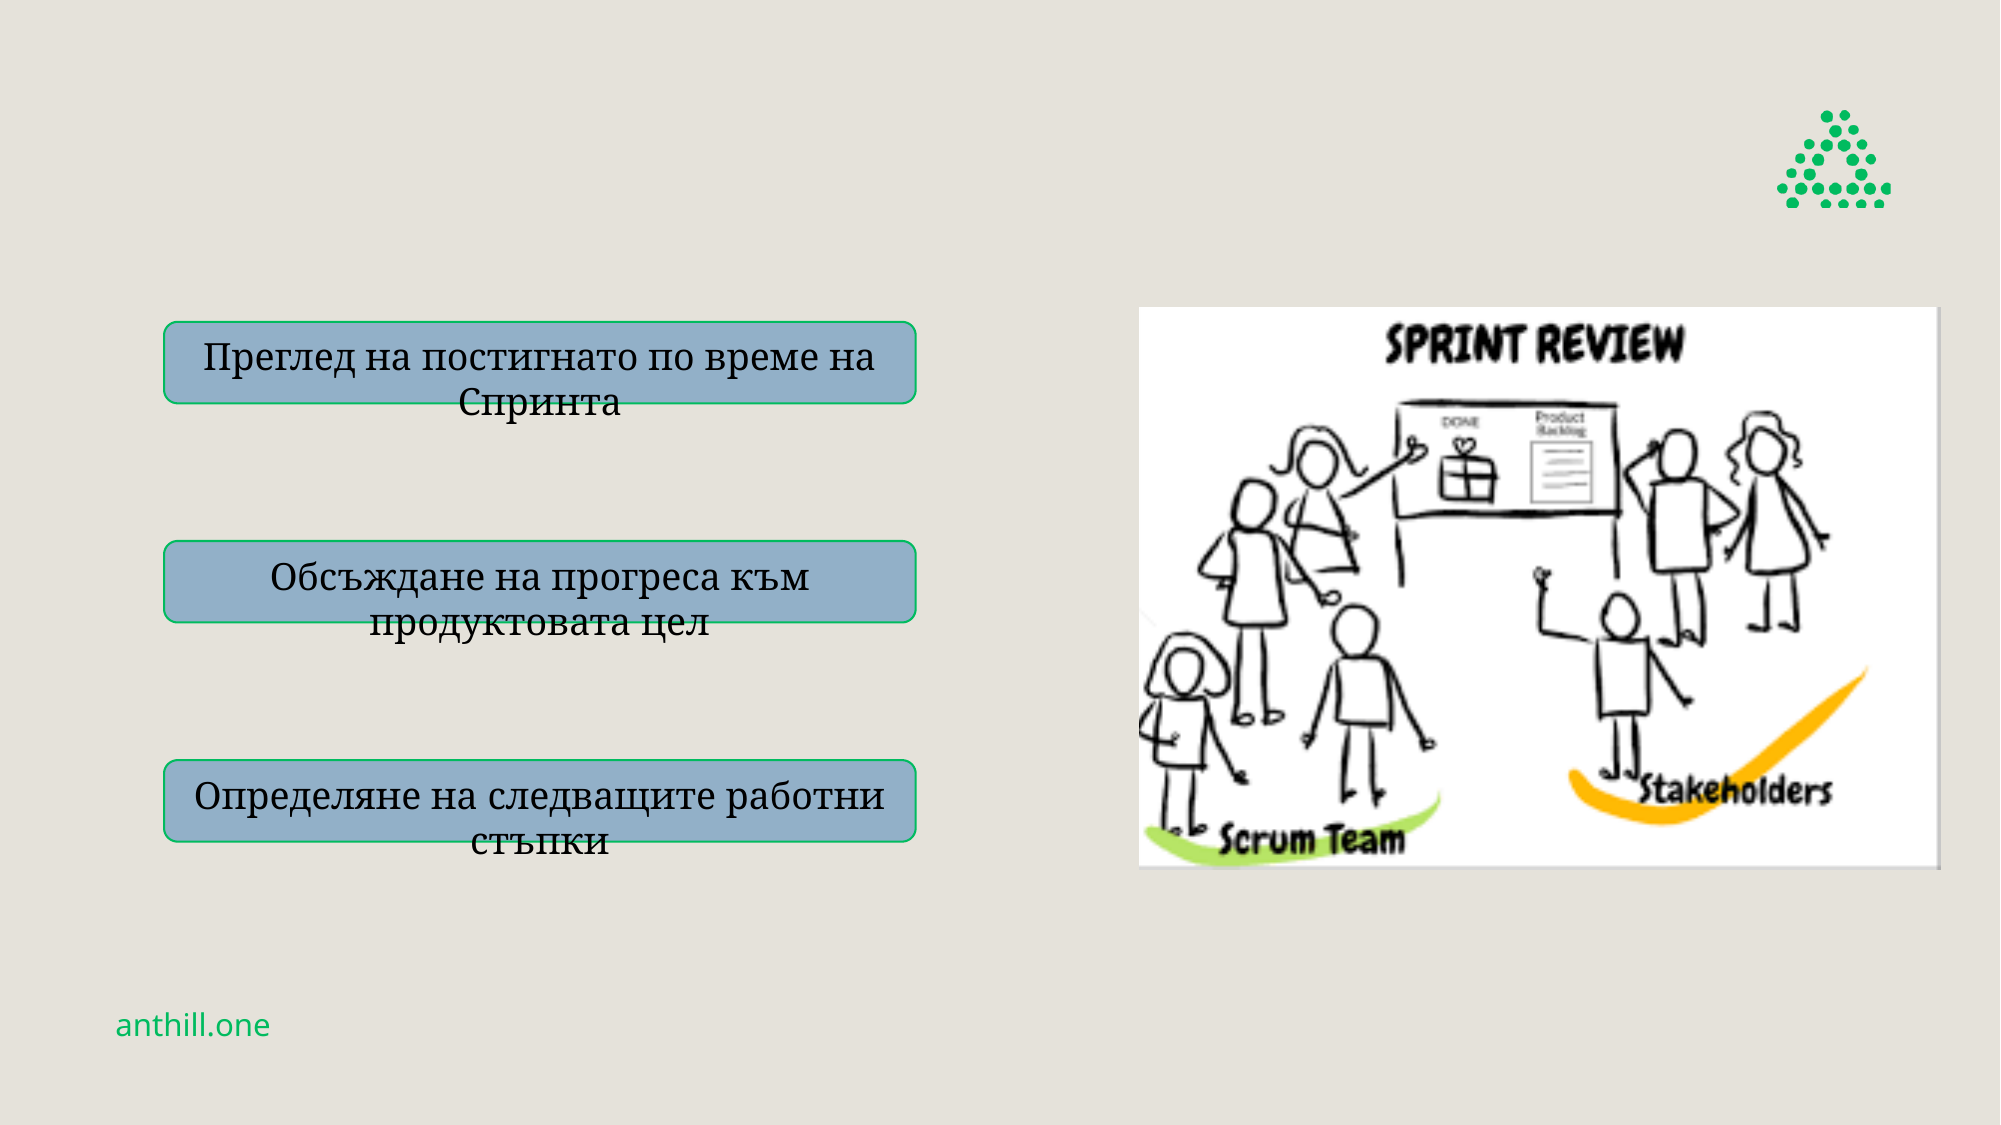

Преглед на постигнато по време на Спринта
Обсъждане на прогреса към продуктовата цел
Определяне на следващите работни стъпки